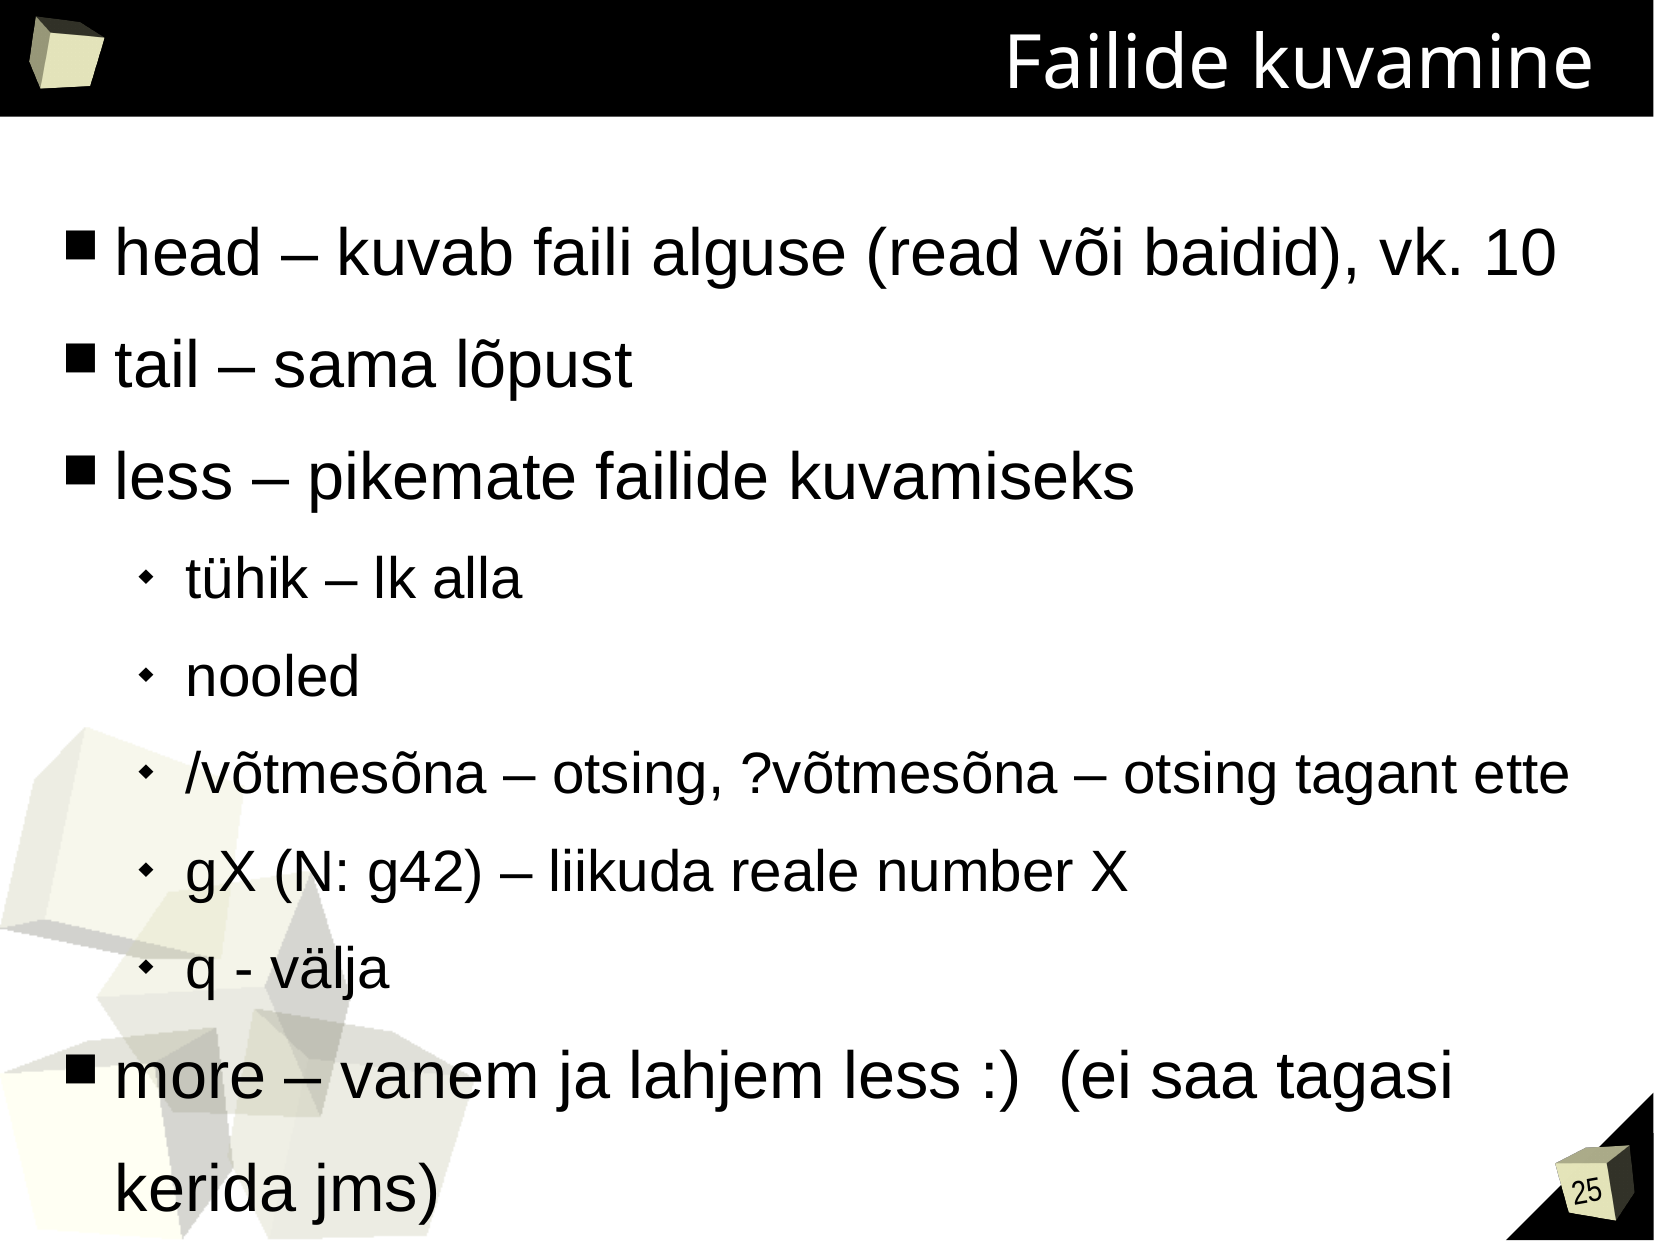

# Failide kuvamine
head – kuvab faili alguse (read või baidid), vk. 10
tail – sama lõpust
less – pikemate failide kuvamiseks
tühik – lk alla
nooled
/võtmesõna – otsing, ?võtmesõna – otsing tagant ette
gX (N: g42) – liikuda reale number X
q - välja
more – vanem ja lahjem less :) (ei saa tagasi kerida jms)